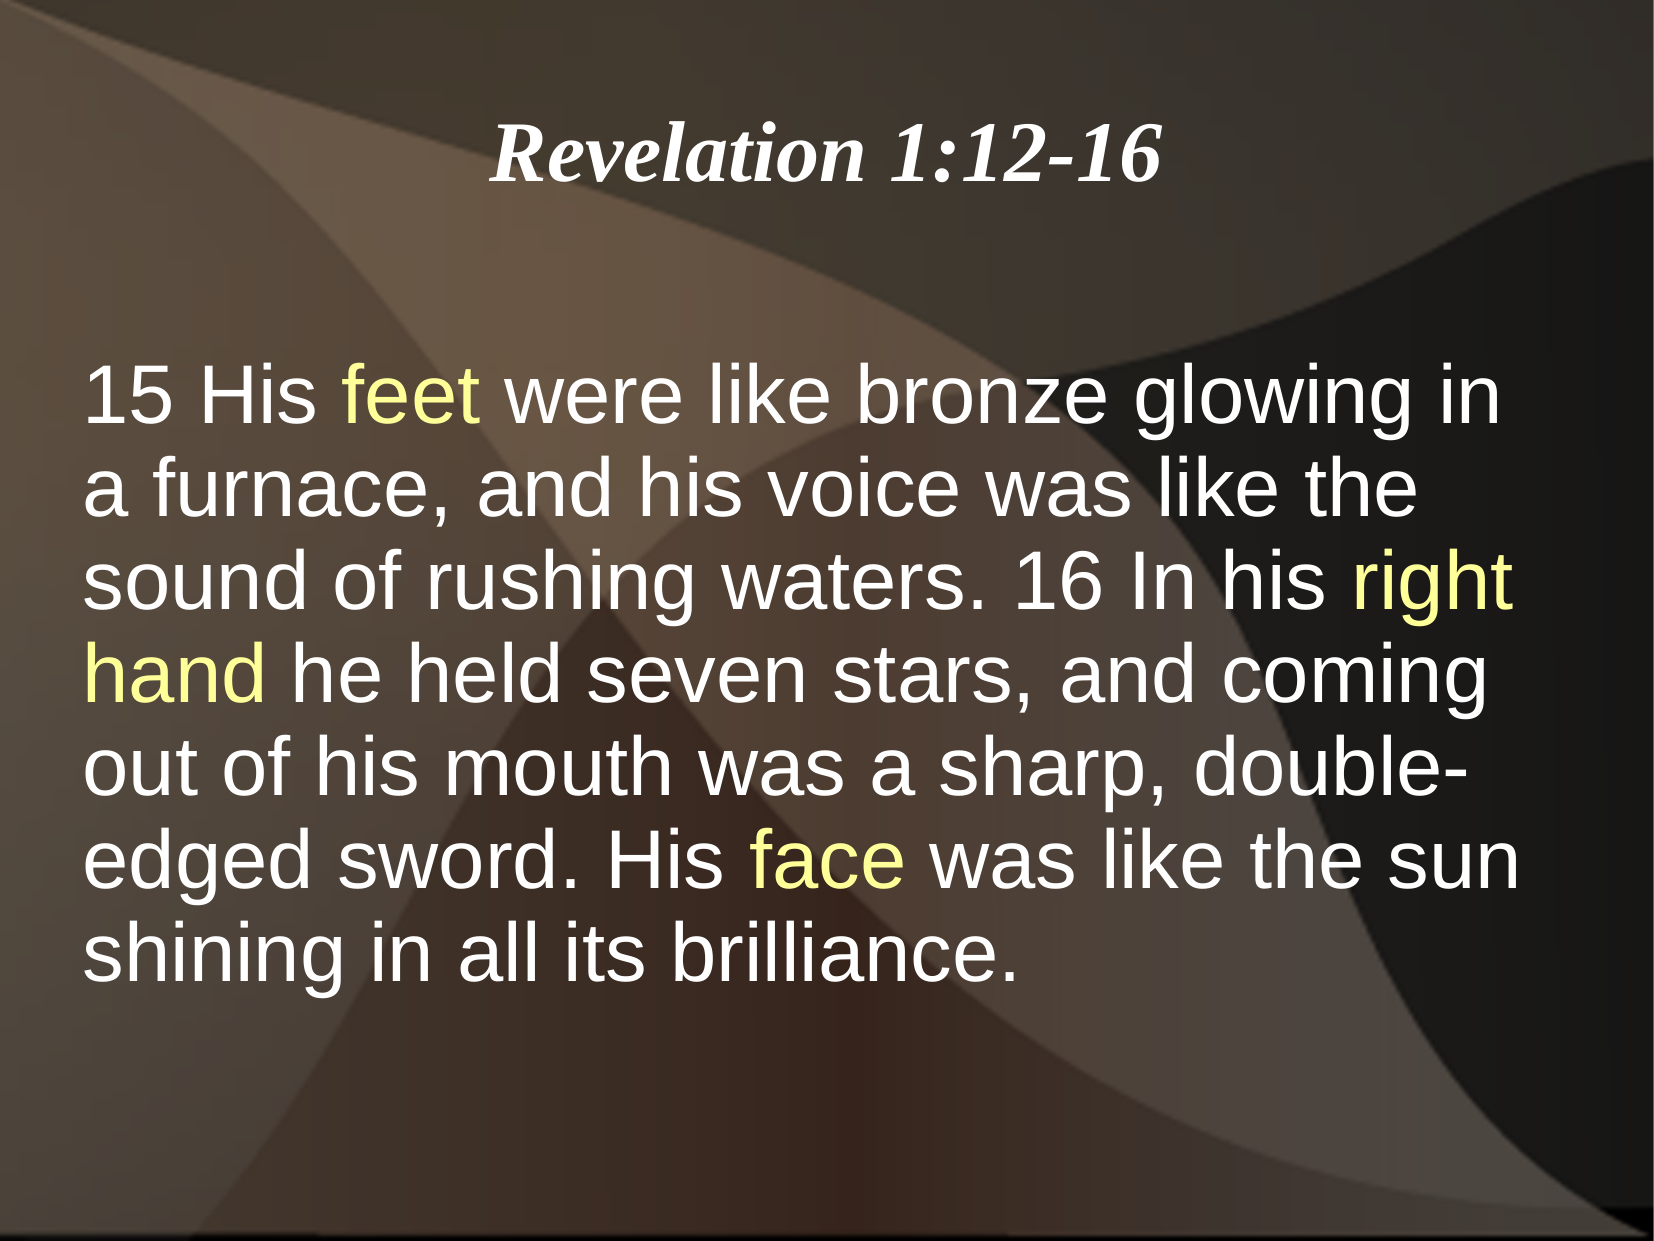

# Revelation 1:12-16
15 His feet were like bronze glowing in a furnace, and his voice was like the sound of rushing waters. 16 In his right hand he held seven stars, and coming out of his mouth was a sharp, double-edged sword. His face was like the sun shining in all its brilliance.